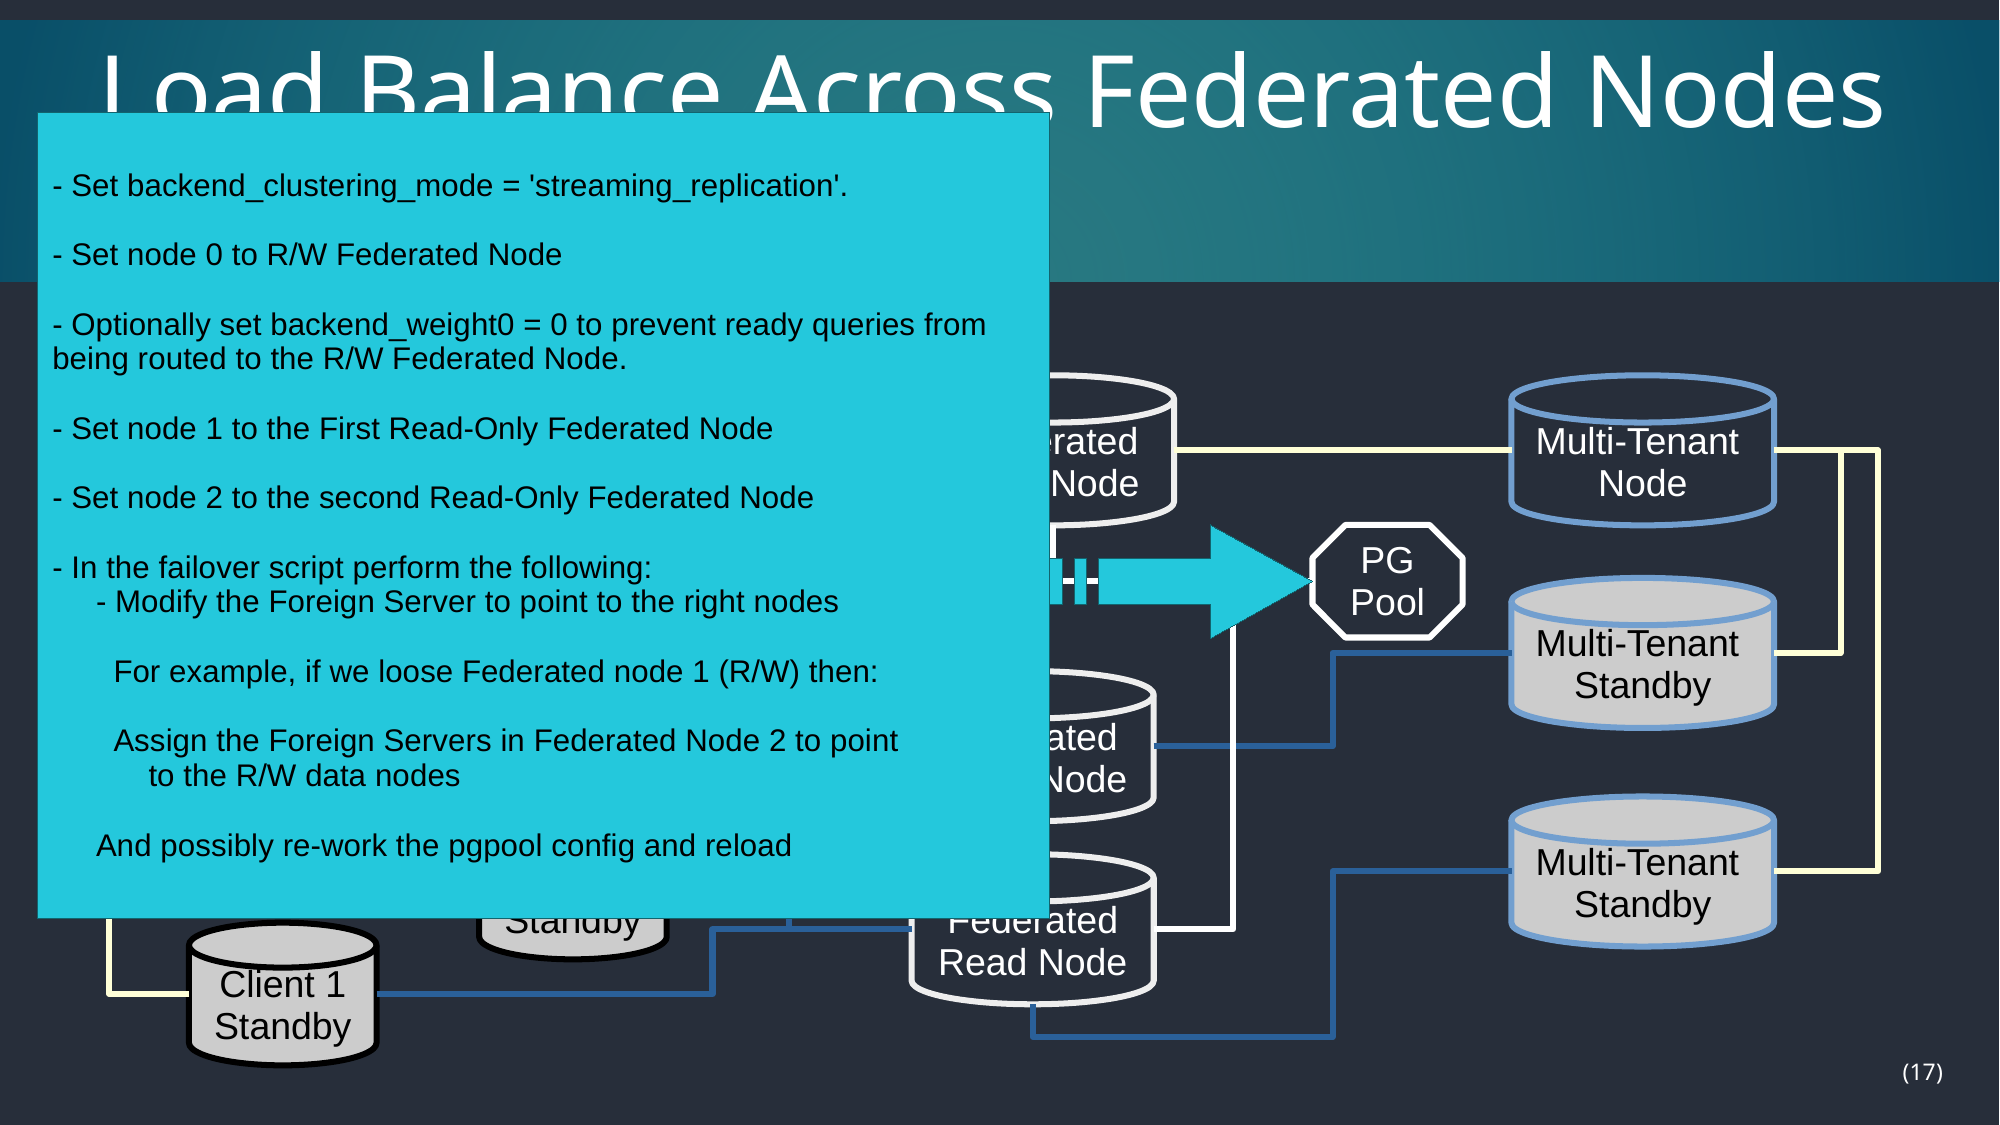

Load Balance Across Federated Nodes
- Set backend_clustering_mode = 'streaming_replication'.
- Set node 0 to R/W Federated Node
- Optionally set backend_weight0 = 0 to prevent ready queries from being routed to the R/W Federated Node.
- Set node 1 to the First Read-Only Federated Node
- Set node 2 to the second Read-Only Federated Node
- In the failover script perform the following:
 - Modify the Foreign Server to point to the right nodes
 For example, if we loose Federated node 1 (R/W) then:
 Assign the Foreign Servers in Federated Node 2 to point
 to the R/W data nodes
 And possibly re-work the pgpool config and reload
Client 1
Federated
R/W Node
Multi-Tenant
Node
Client 2
PG Pool
Multi-Tenant
Standby
Client 2
Standby
Federated
Read Node
Client 1
Standby
Multi-Tenant
Standby
Client 2
Standby
Federated
Read Node
Client 1
Standby